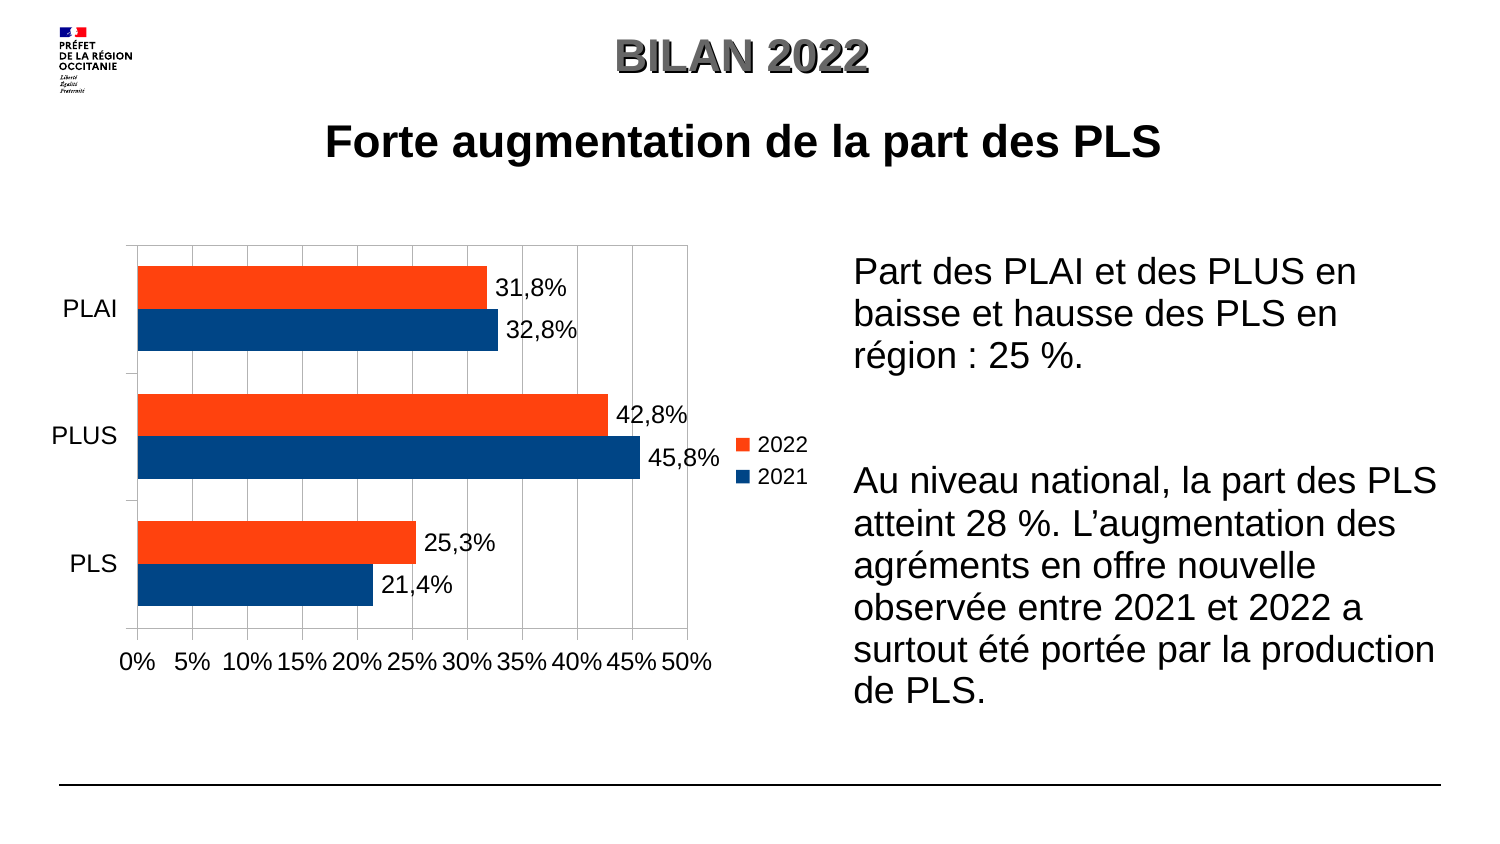

BILAN 2022
# Forte augmentation de la part des PLS
Part des PLAI et des PLUS en baisse et hausse des PLS en région : 25 %.
Au niveau national, la part des PLS atteint 28 %. L’augmentation des agréments en offre nouvelle observée entre 2021 et 2022 a surtout été portée par la production de PLS.